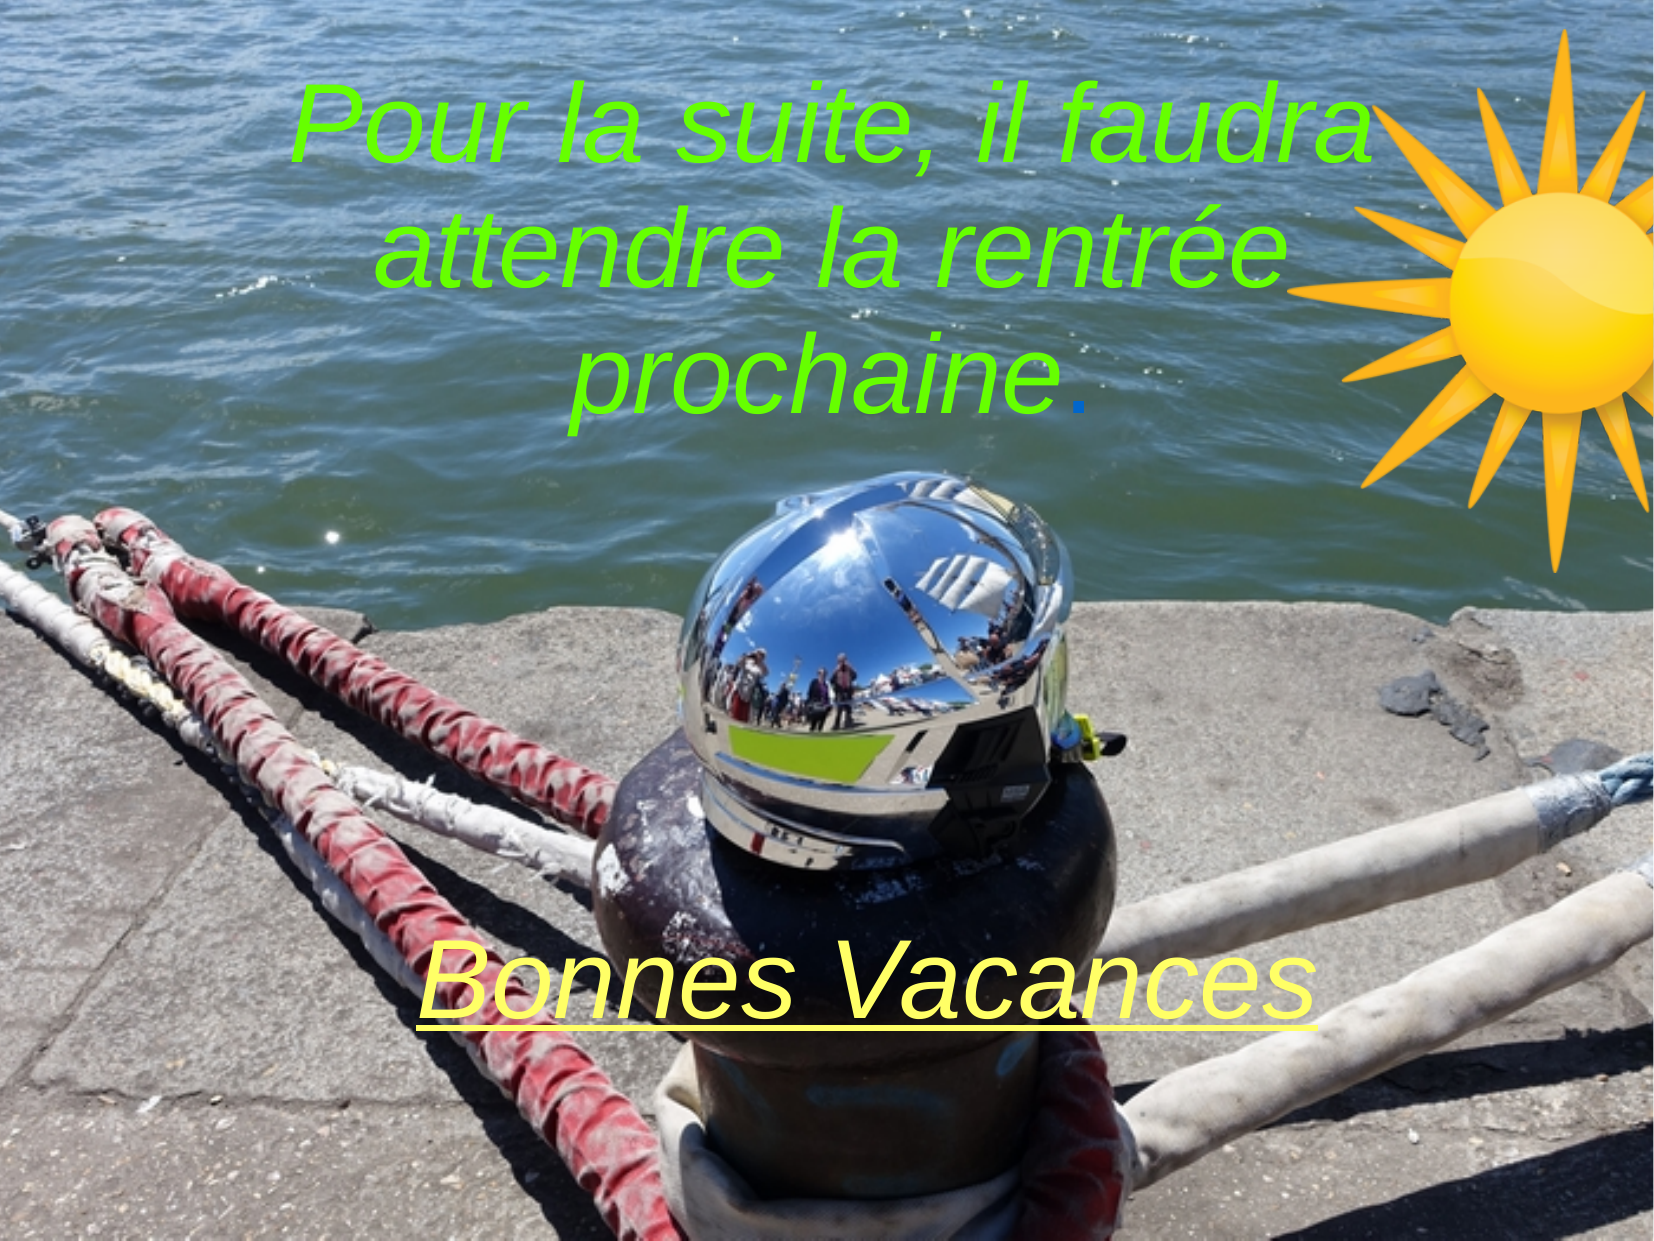

#
Pour la suite, il faudra attendre la rentrée prochaine.
Bonnes Vacances